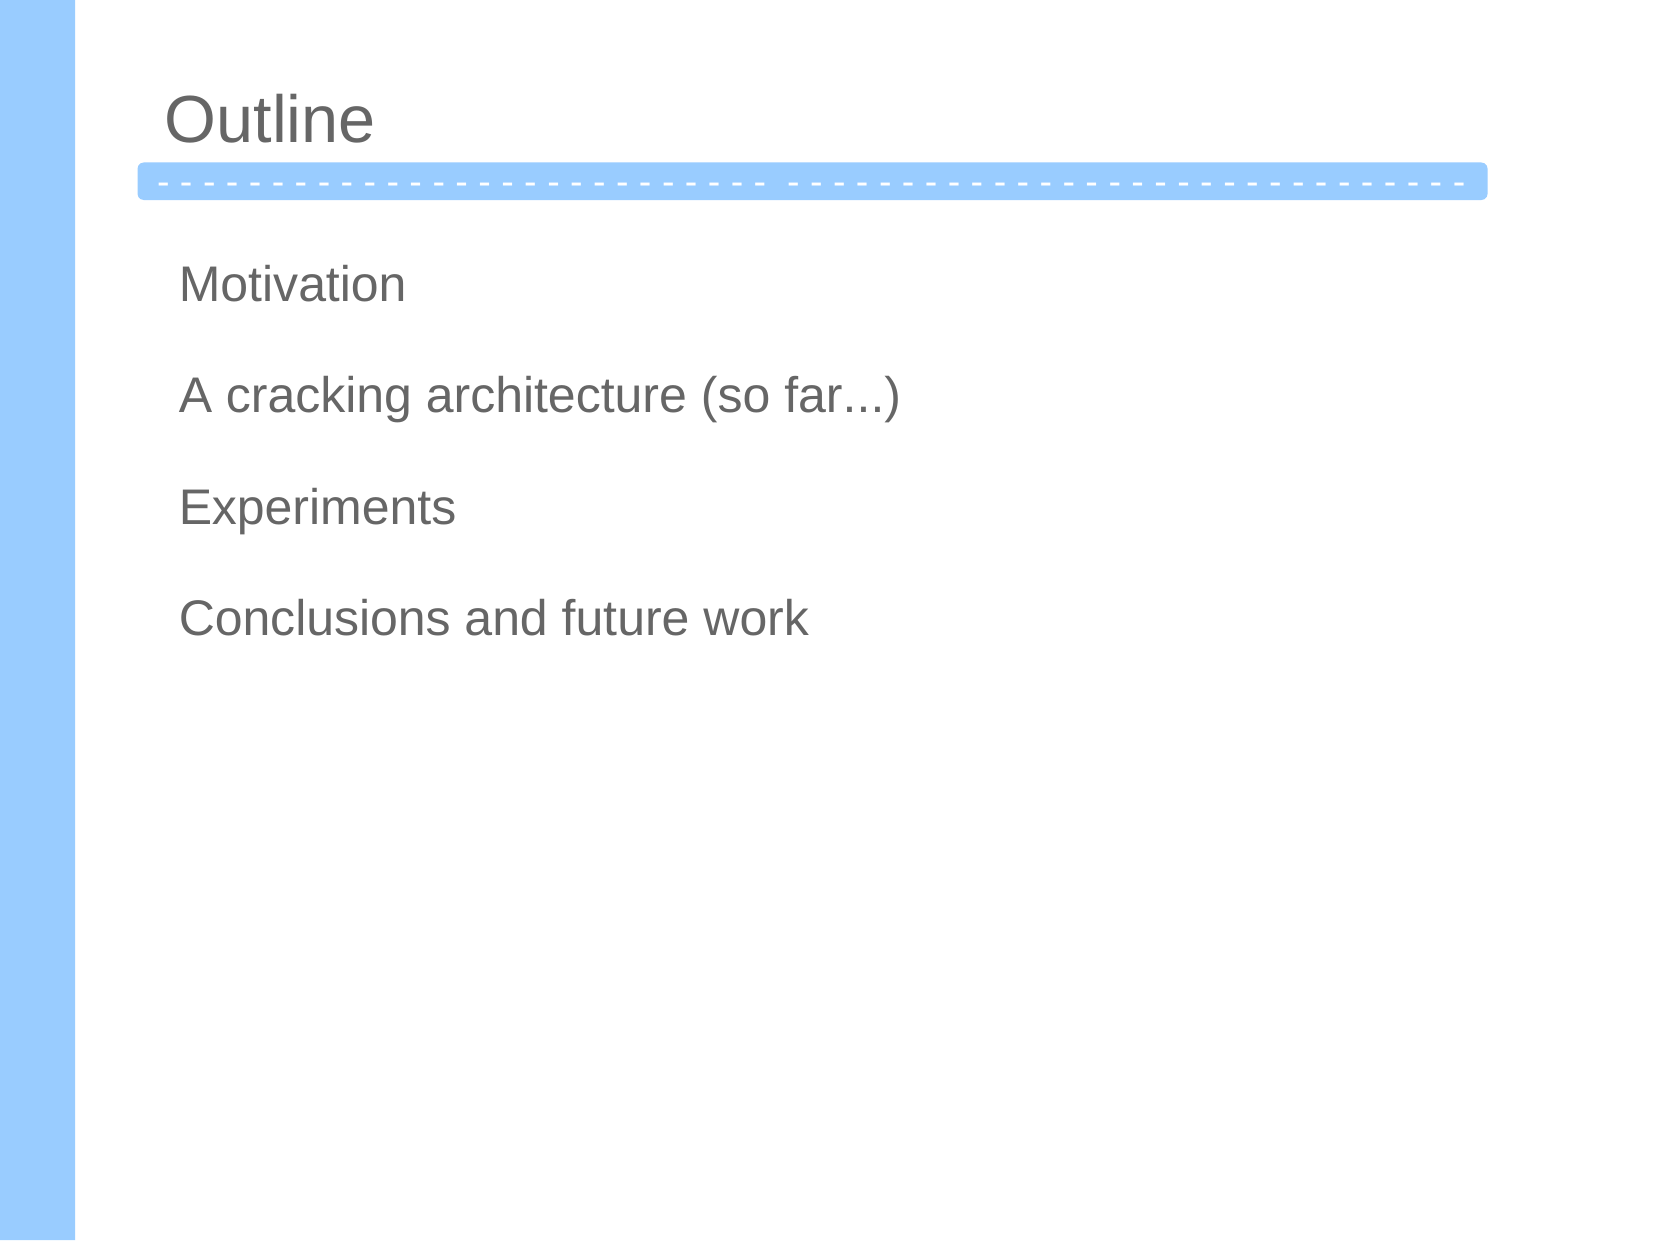

Outline
- - - - - - - - - - - - - - - - - - - - - - - - - - - - - - - - - - - - - - - - - - - - - - - - - - - - - - - - -
 Motivation
 A cracking architecture (so far...)
 Experiments
 Conclusions and future work